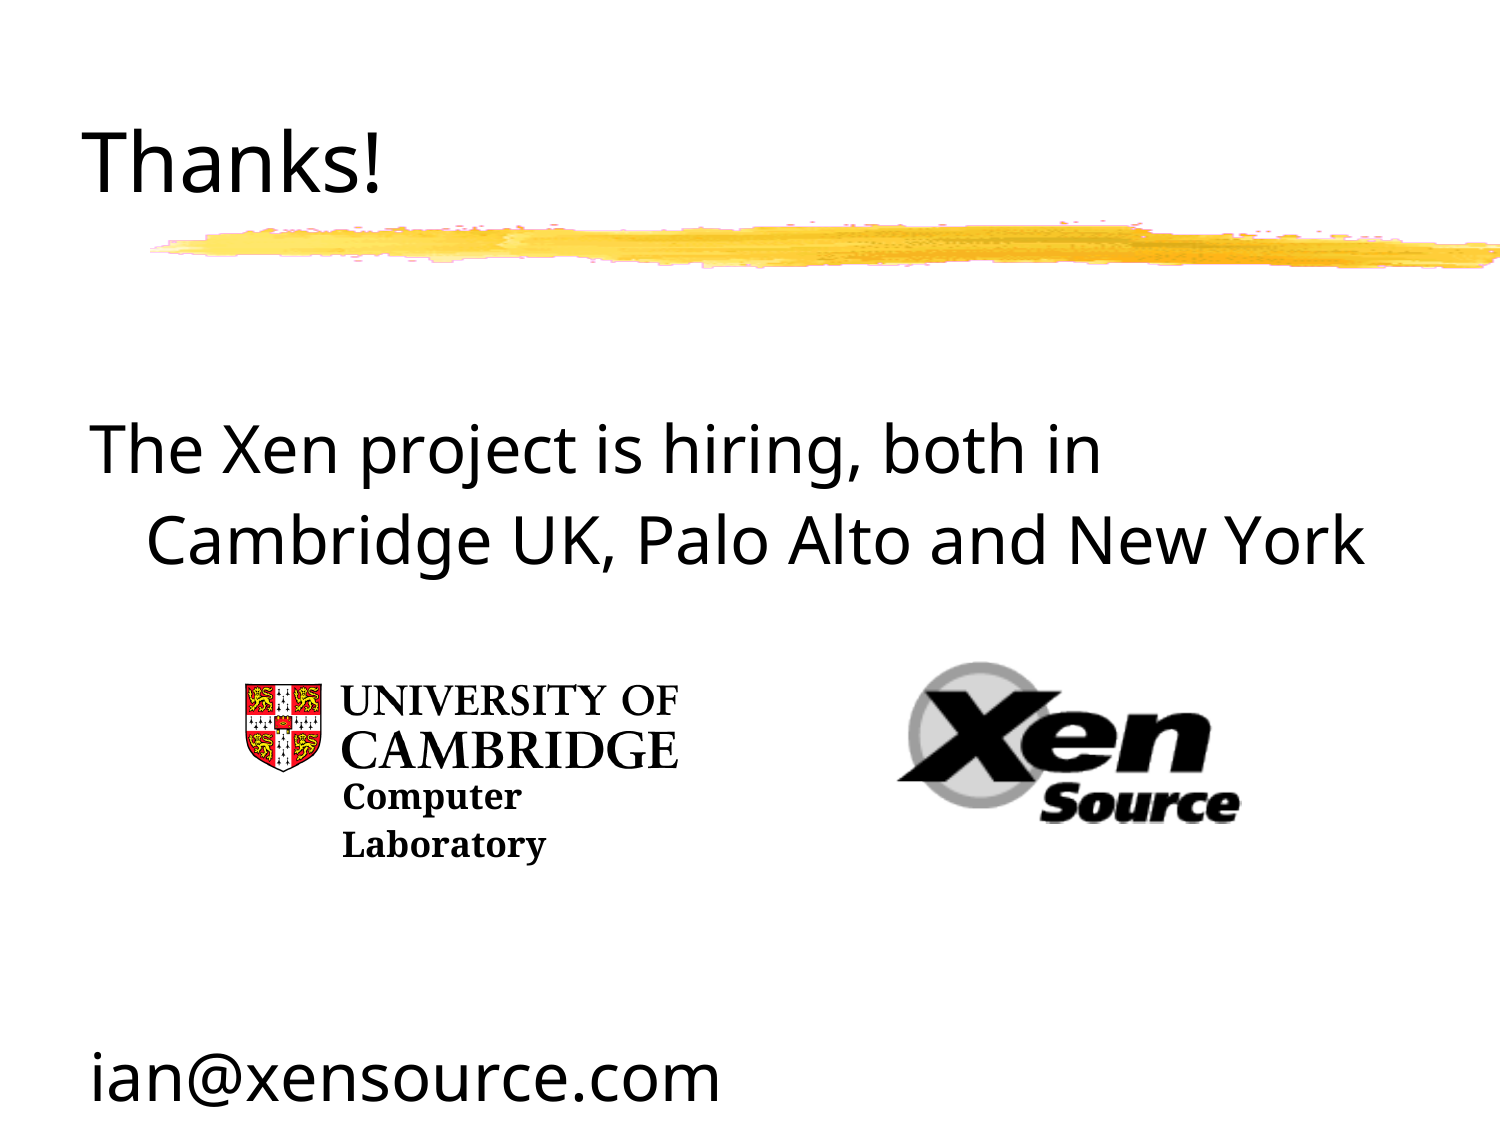

# Thanks!
The Xen project is hiring, both in Cambridge UK, Palo Alto and New York
ian@xensource.com
Computer Laboratory